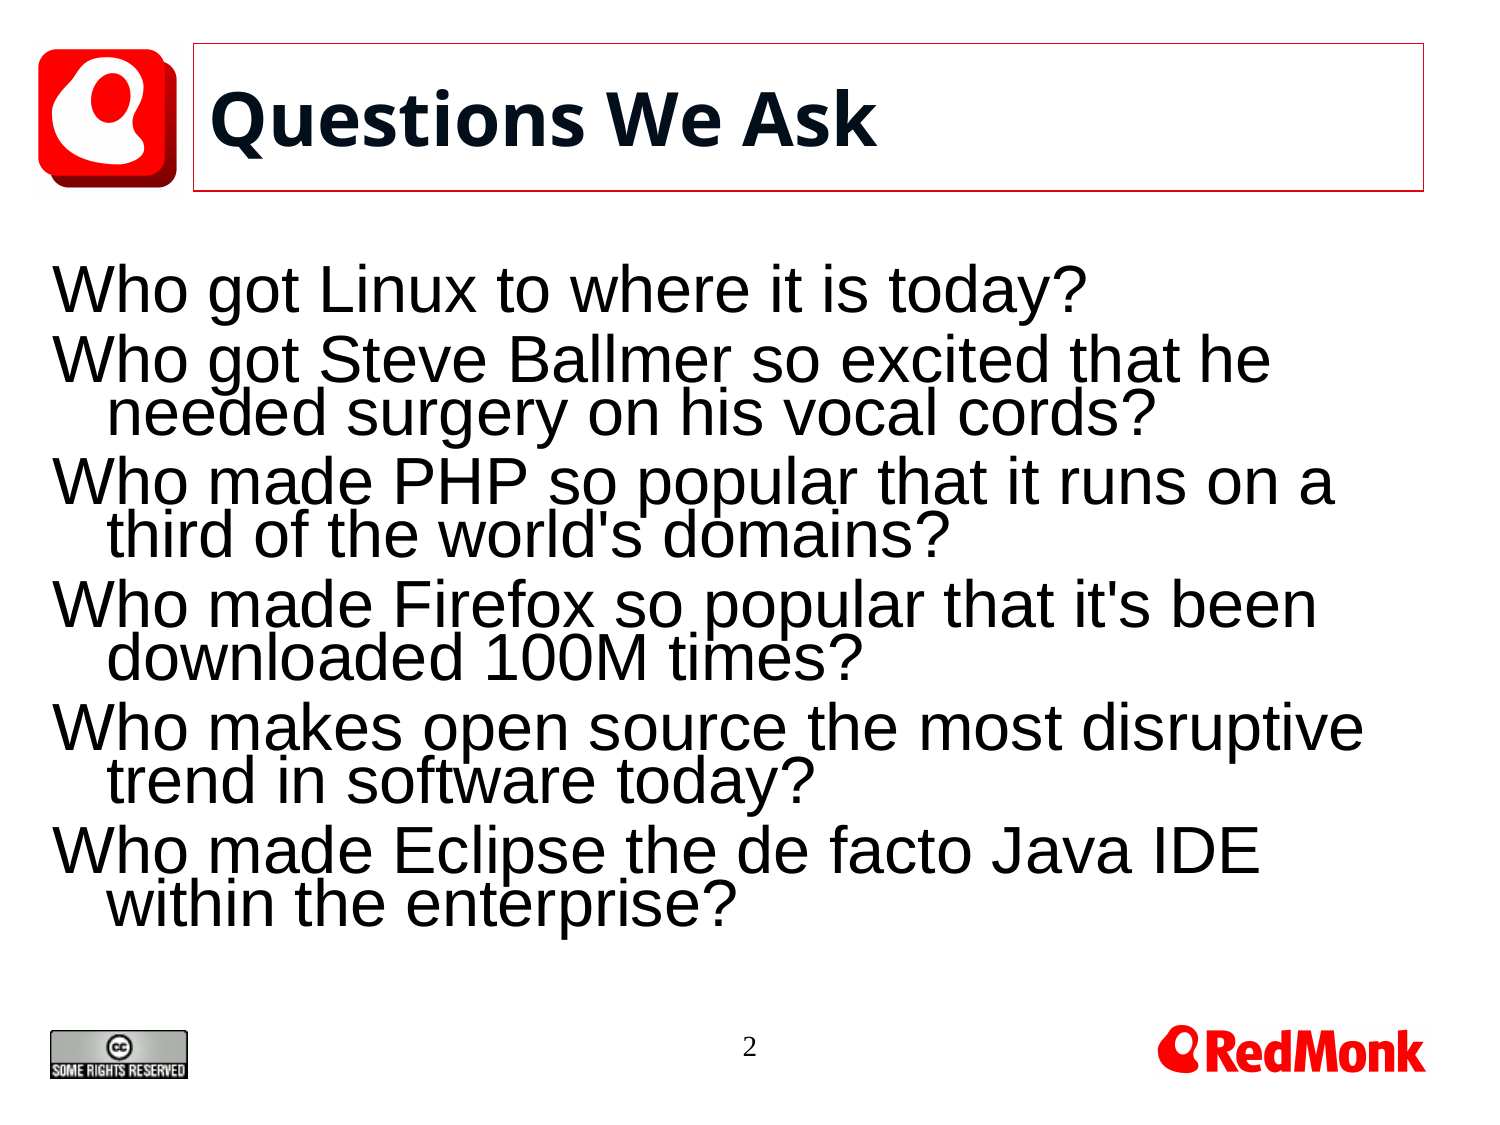

# Questions We Ask
Who got Linux to where it is today?
Who got Steve Ballmer so excited that he needed surgery on his vocal cords?
Who made PHP so popular that it runs on a third of the world's domains?
Who made Firefox so popular that it's been downloaded 100M times?
Who makes open source the most disruptive trend in software today?
Who made Eclipse the de facto Java IDE within the enterprise?